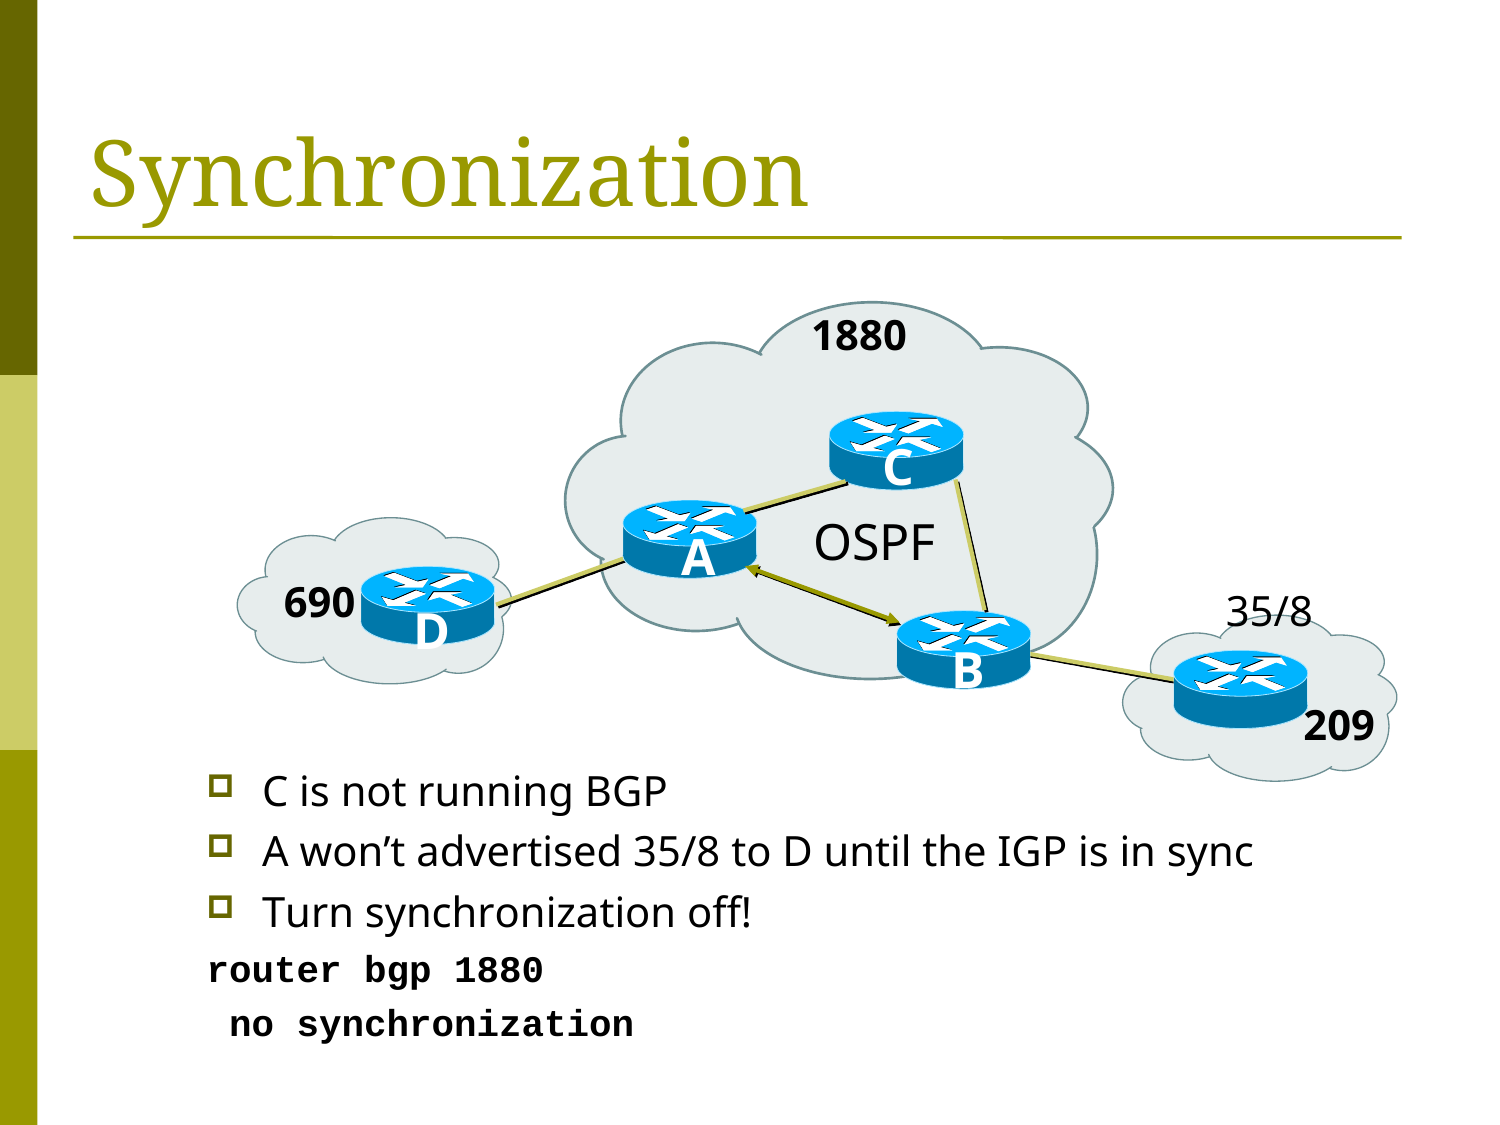

# Synchronization
1880
C
OSPF
A
690
35/8
D
B
209
C is not running BGP
A won’t advertised 35/8 to D until the IGP is in sync
Turn synchronization off!
router bgp 1880
 no synchronization